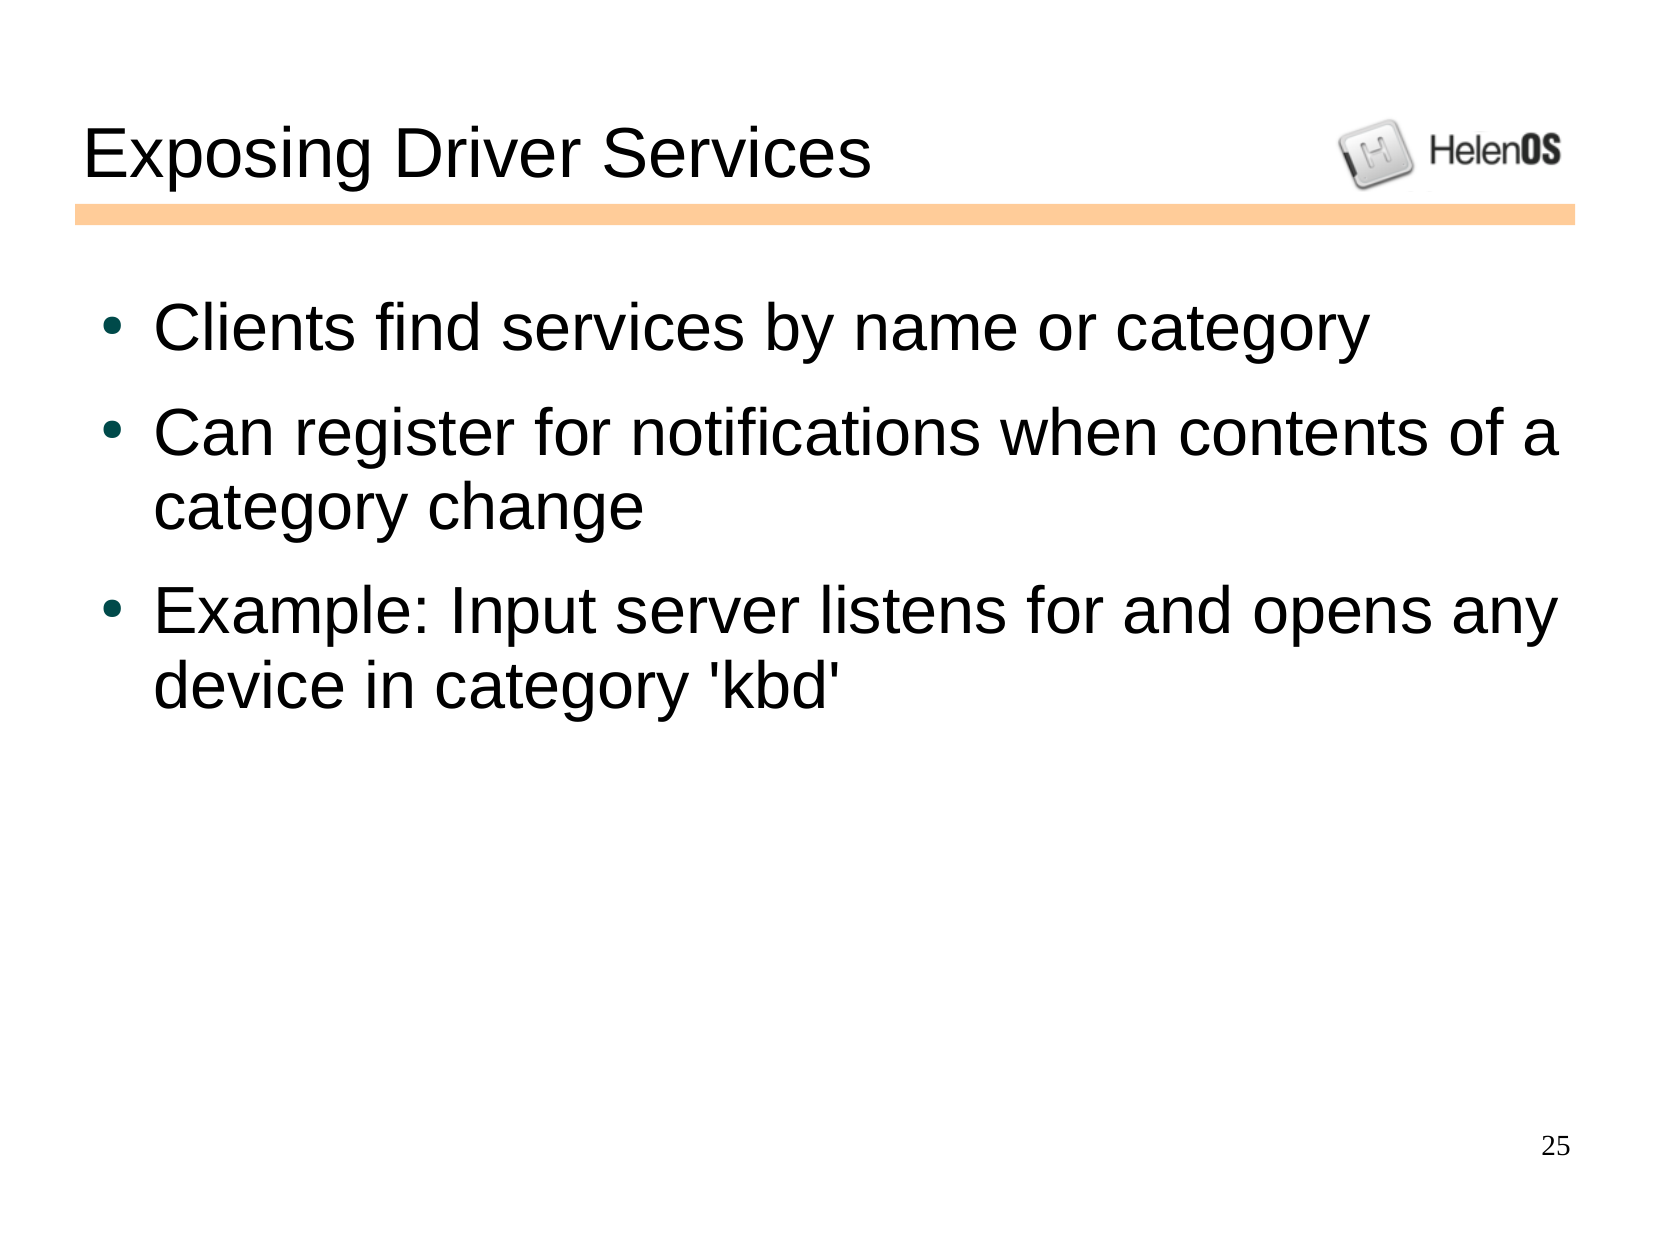

# Exposing Driver Services
Clients find services by name or category
Can register for notifications when contents of a category change
Example: Input server listens for and opens any device in category 'kbd'
25